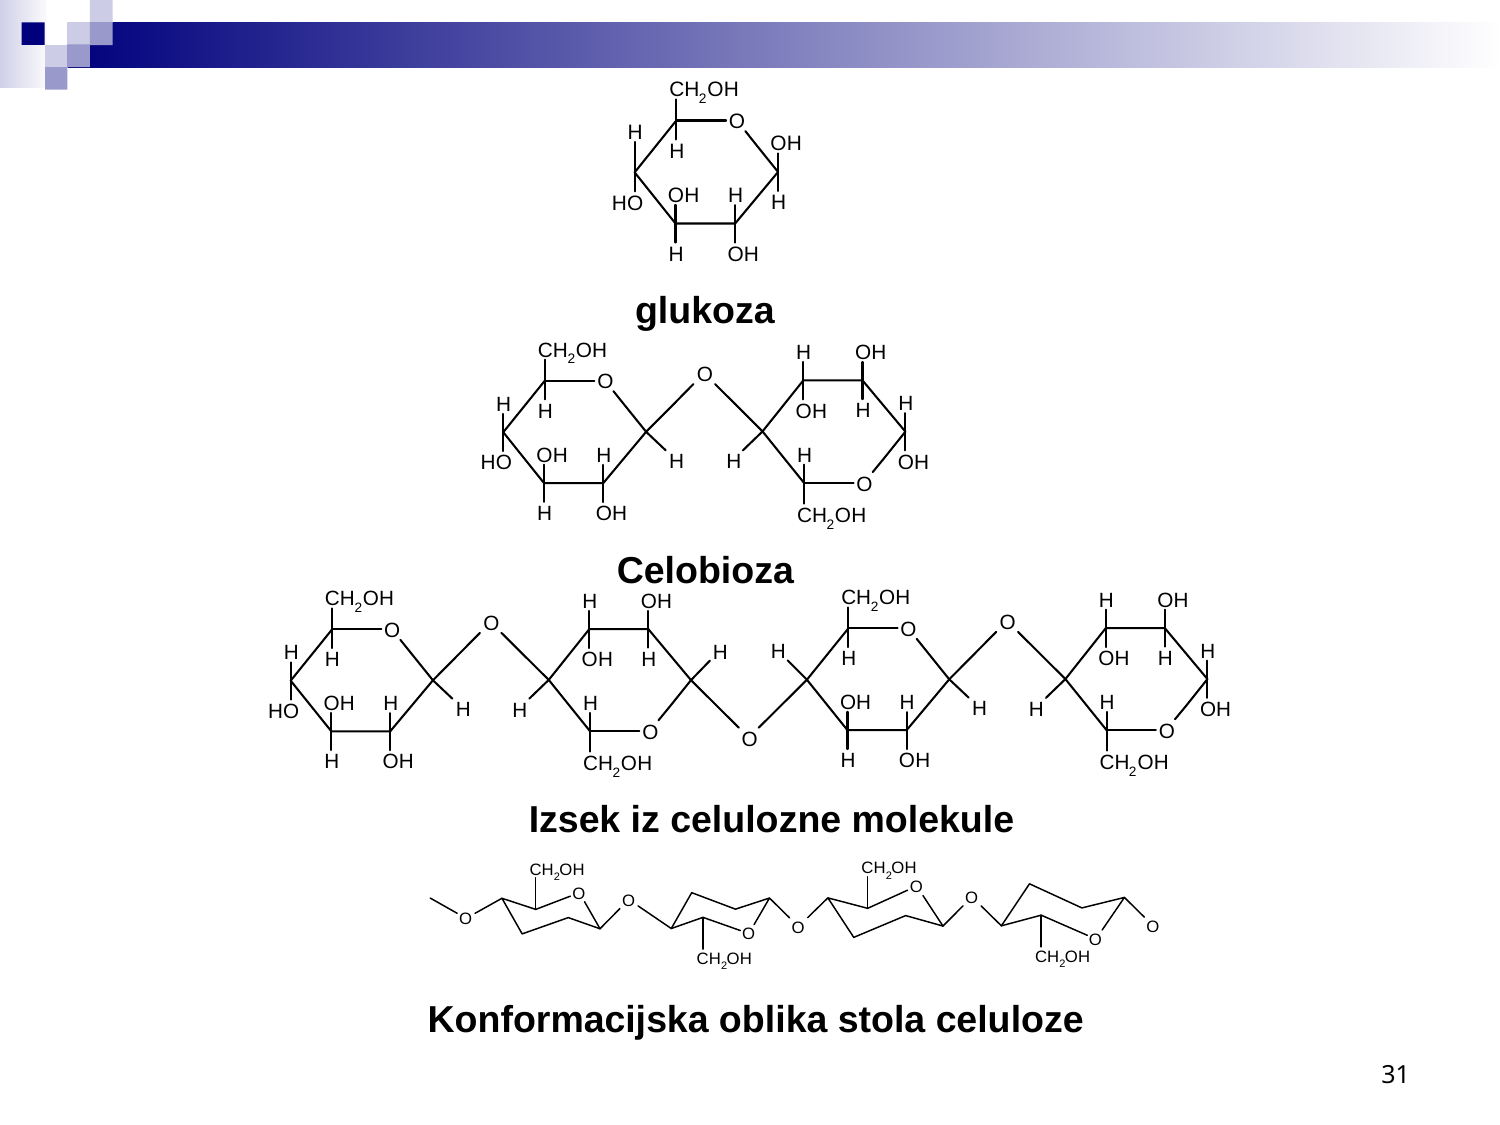

glukoza
Celobioza
Izsek iz celulozne molekule
Konformacijska oblika stola celuloze